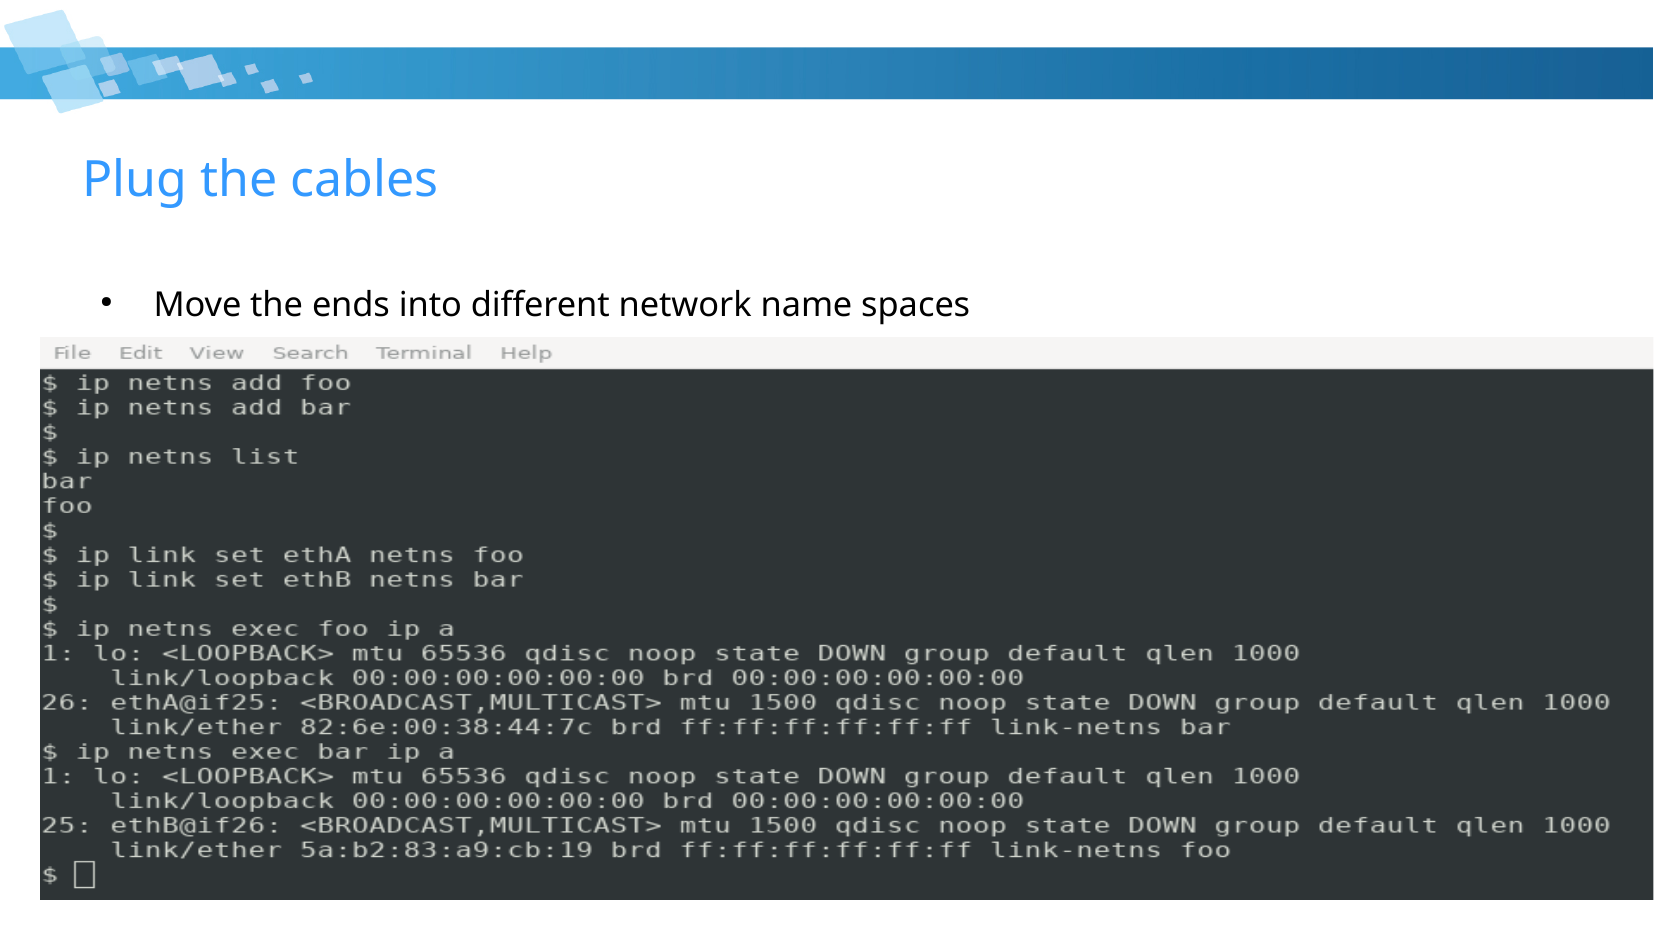

# Plug the cables
Move the ends into different network name spaces